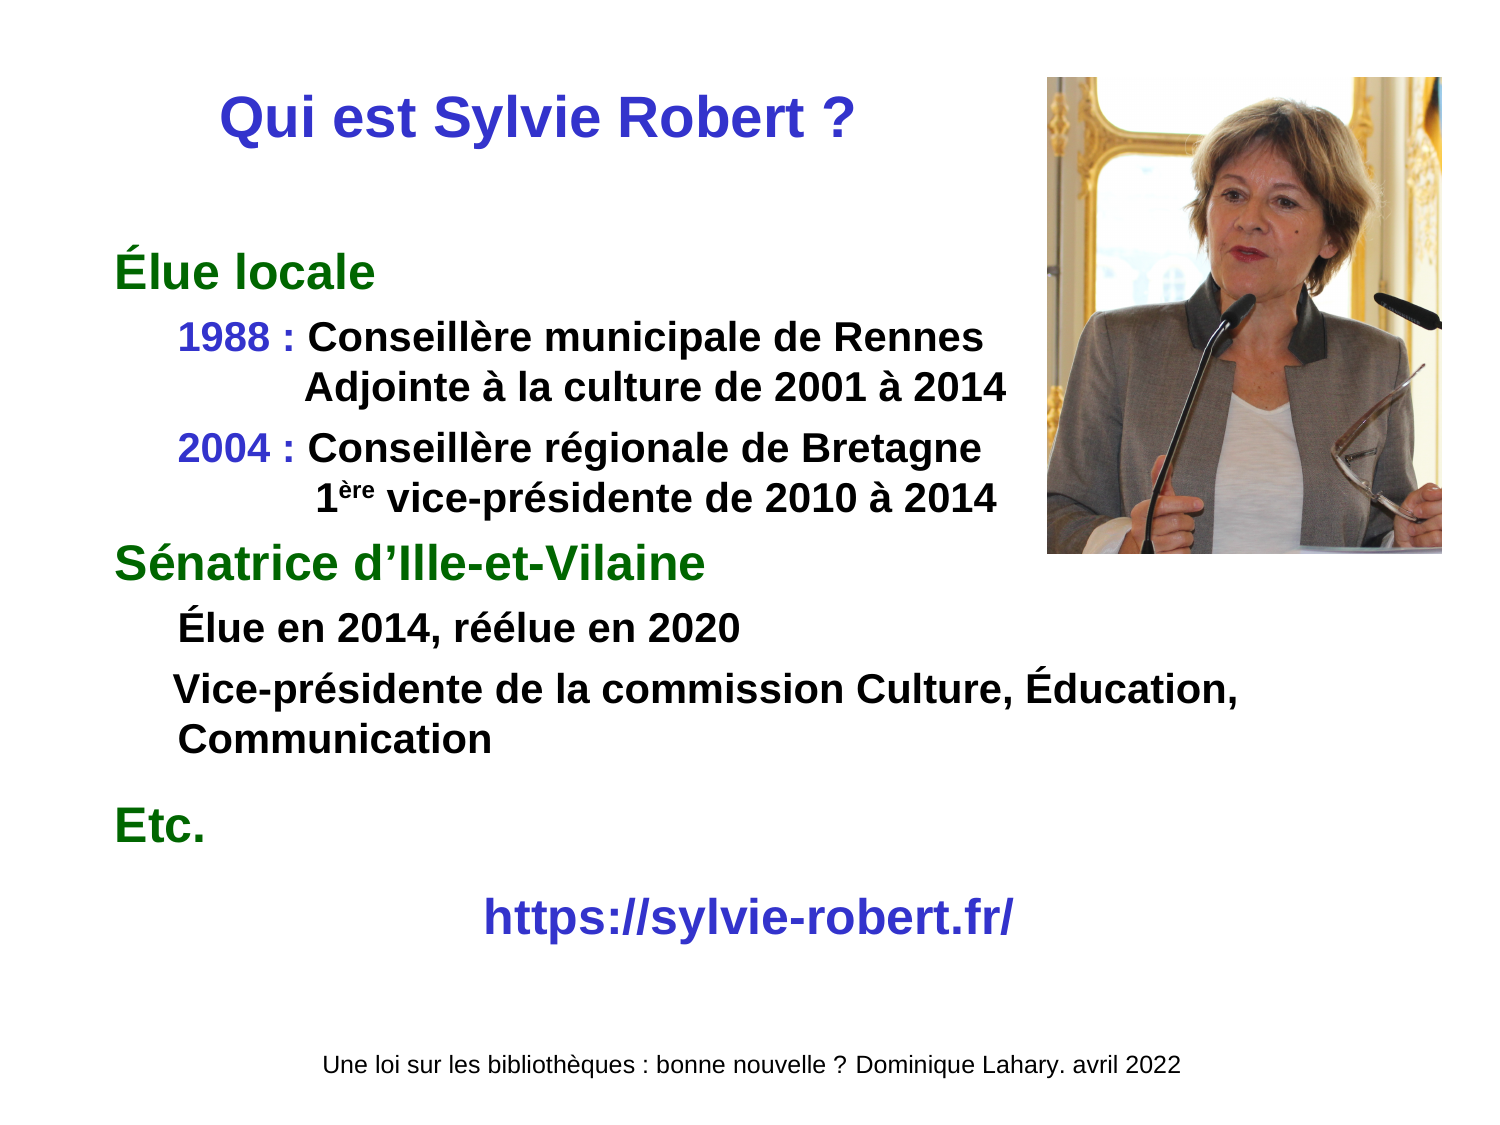

# Qui est Sylvie Robert ?
Élue locale
	1988 : Conseillère municipale de Rennes
 Adjointe à la culture de 2001 à 2014
	2004 : Conseillère régionale de Bretagne
 1ère vice-présidente de 2010 à 2014
Sénatrice d’Ille-et-Vilaine
	Élue en 2014, réélue en 2020
 Vice-présidente de la commission Culture, Éducation, Communication
Etc.
https://sylvie-robert.fr/
Une loi sur les bibliothèques : bonne nouvelle ? Dominique Lahary. avril 2022